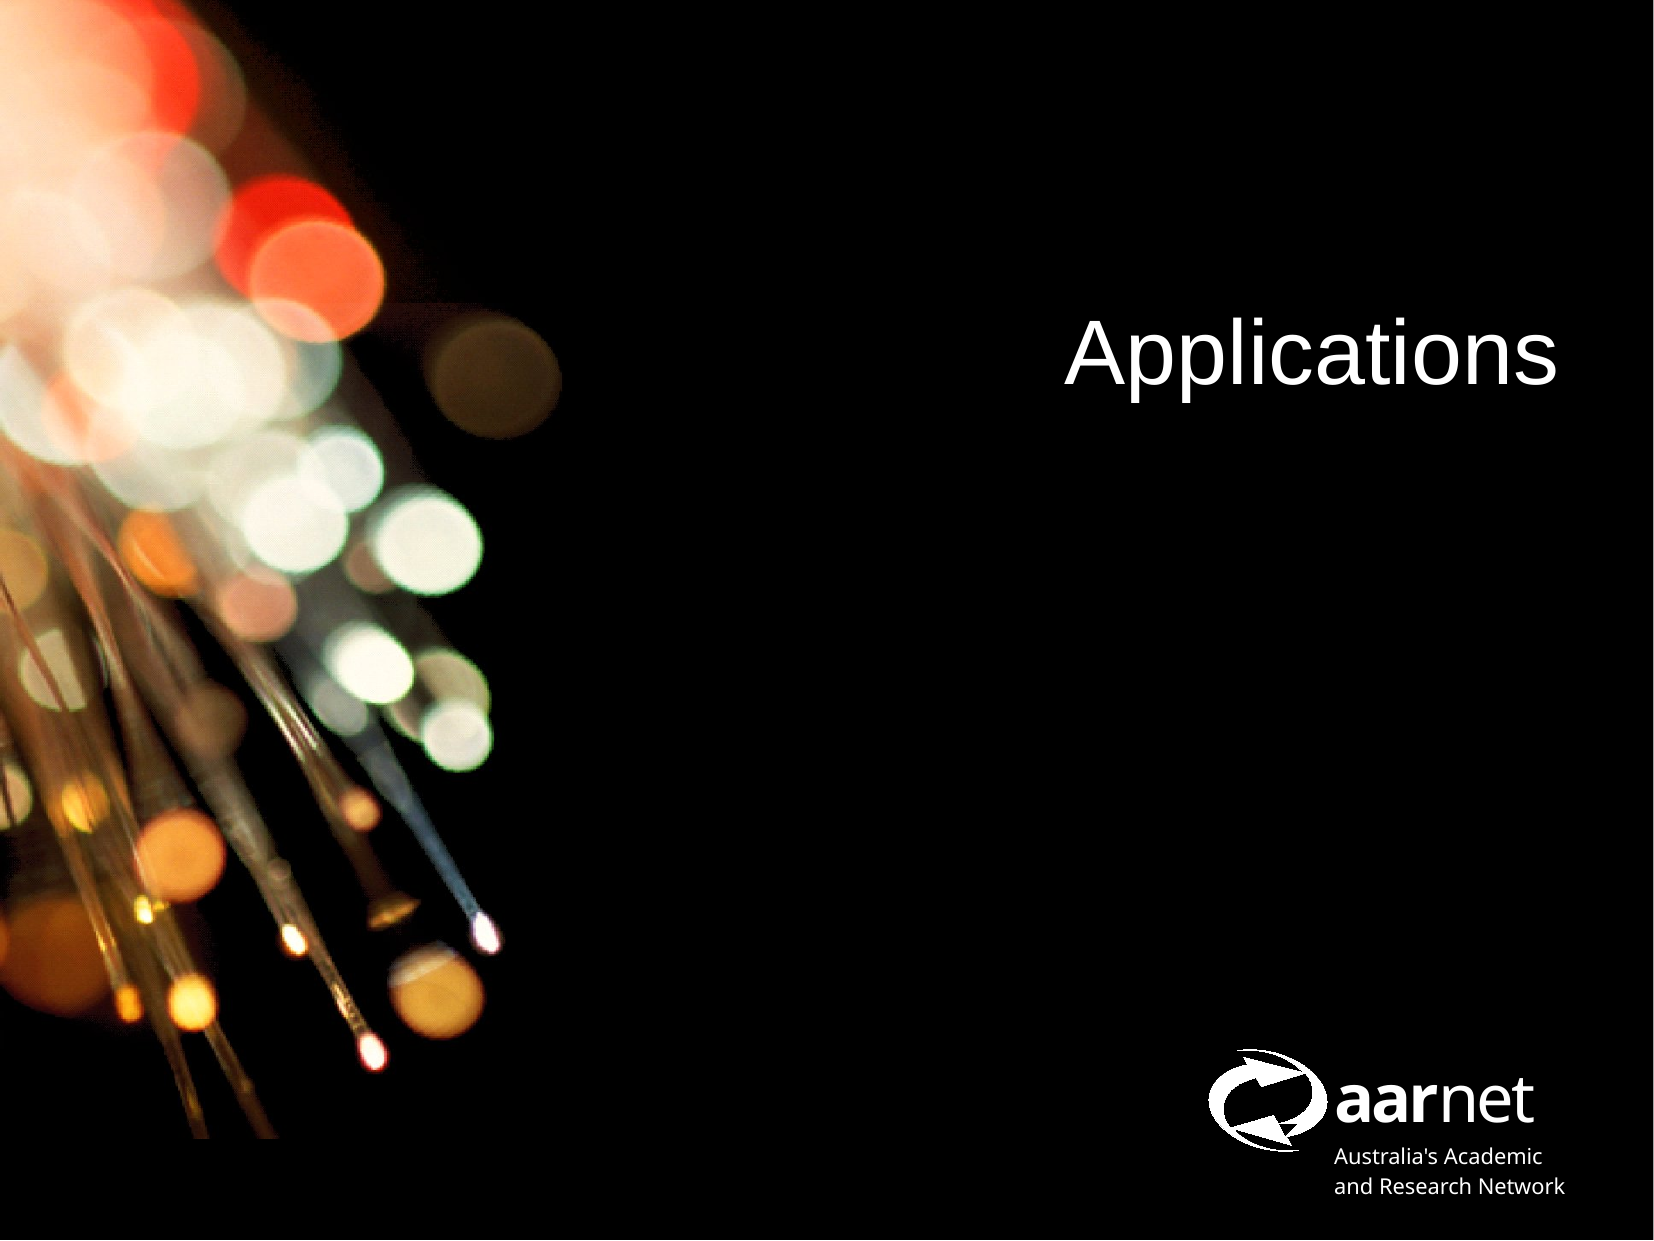

# Applications
aarnet
Australia's Academic
and Research Network